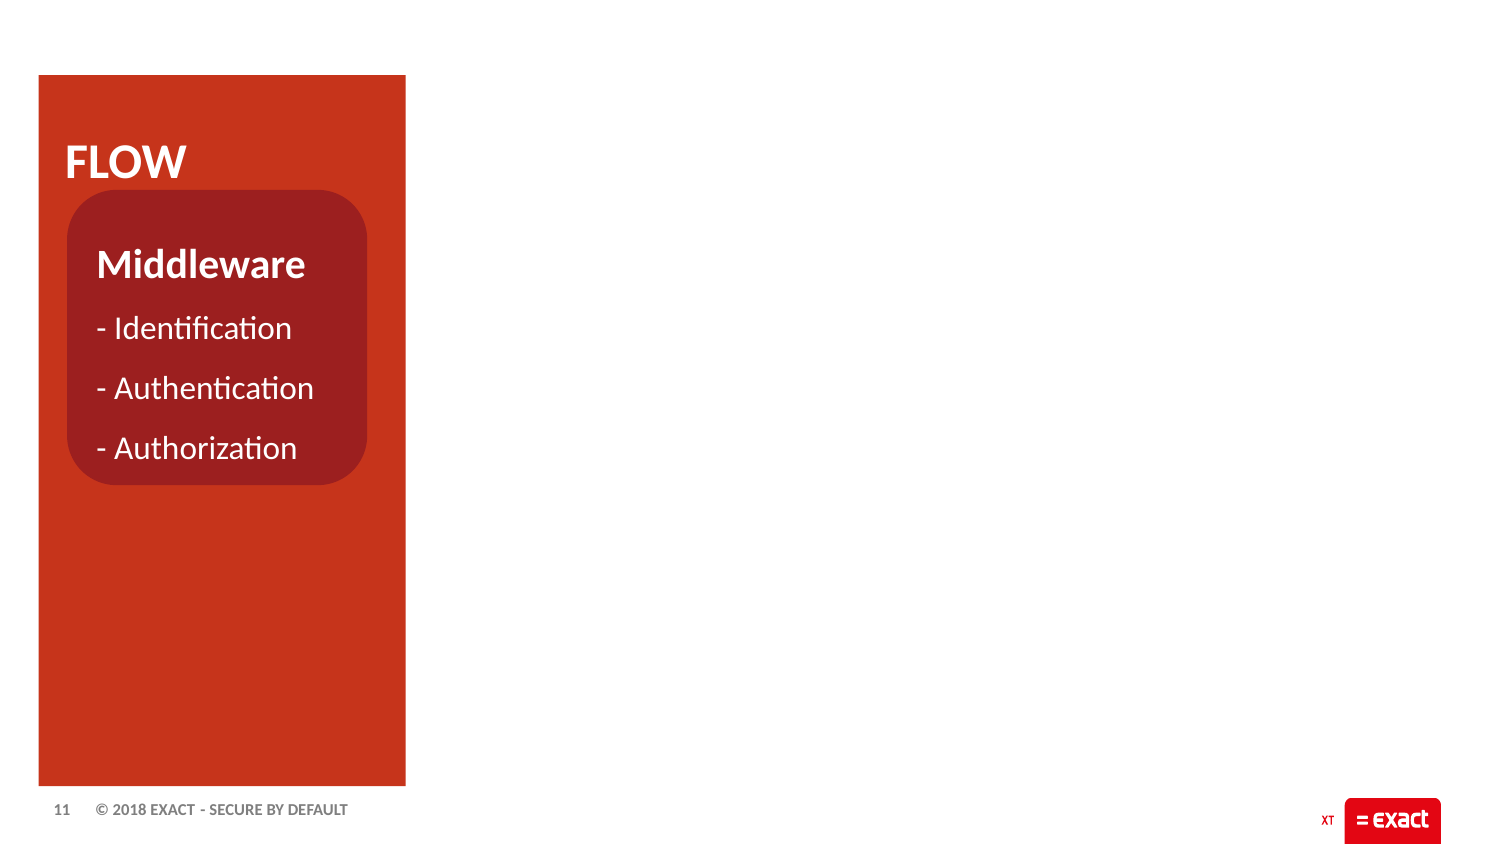

# Flow
Middleware
- Identification
- Authentication
- Authorization
- Secure by default